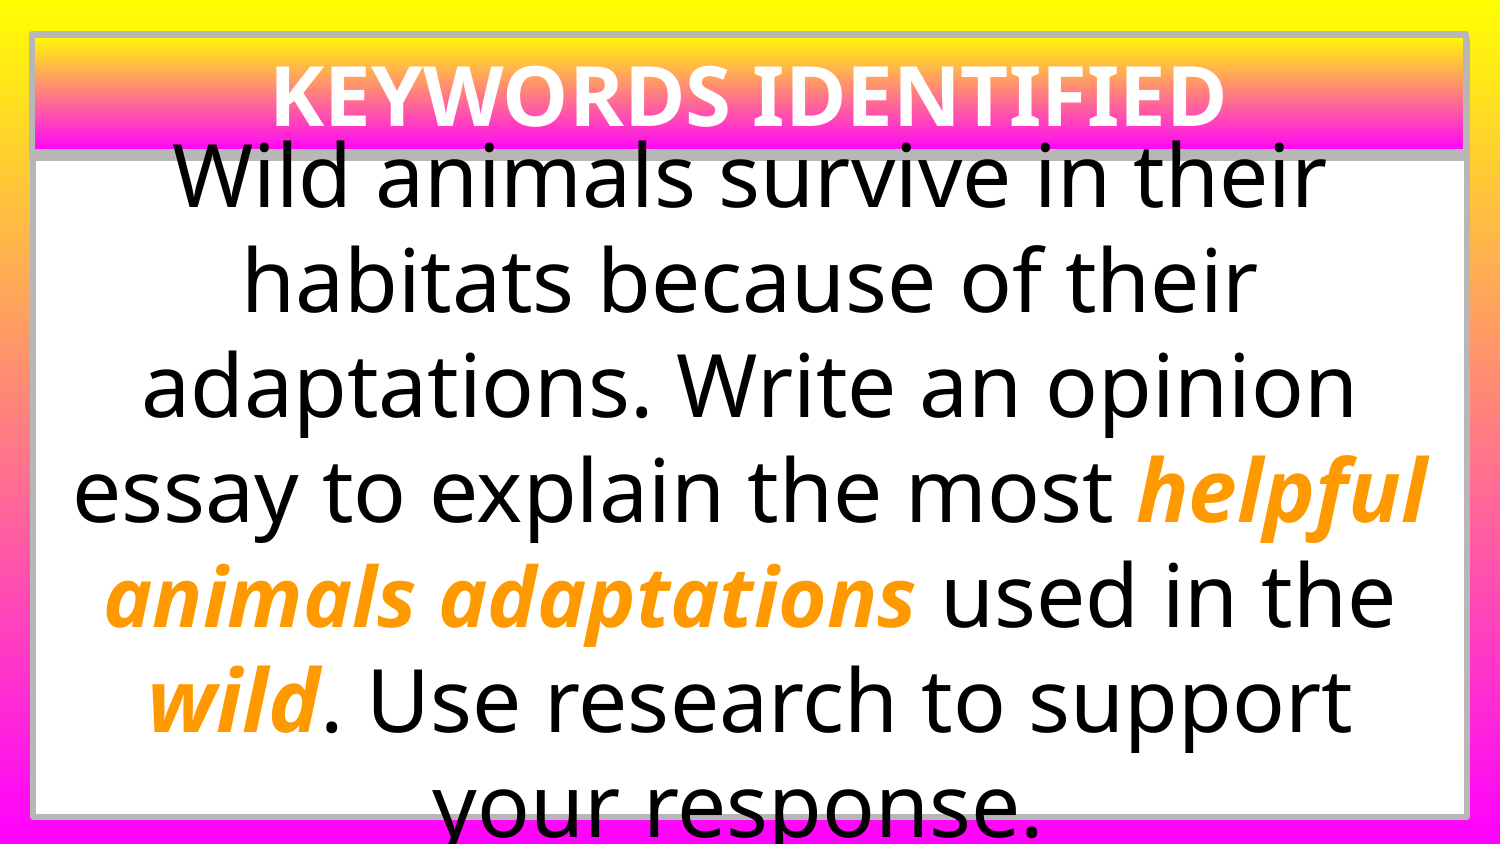

KEYWORDS IDENTIFIED
Wild animals survive in their habitats because of their adaptations. Write an opinion essay to explain the most helpful animals adaptations used in the wild. Use research to support your response.